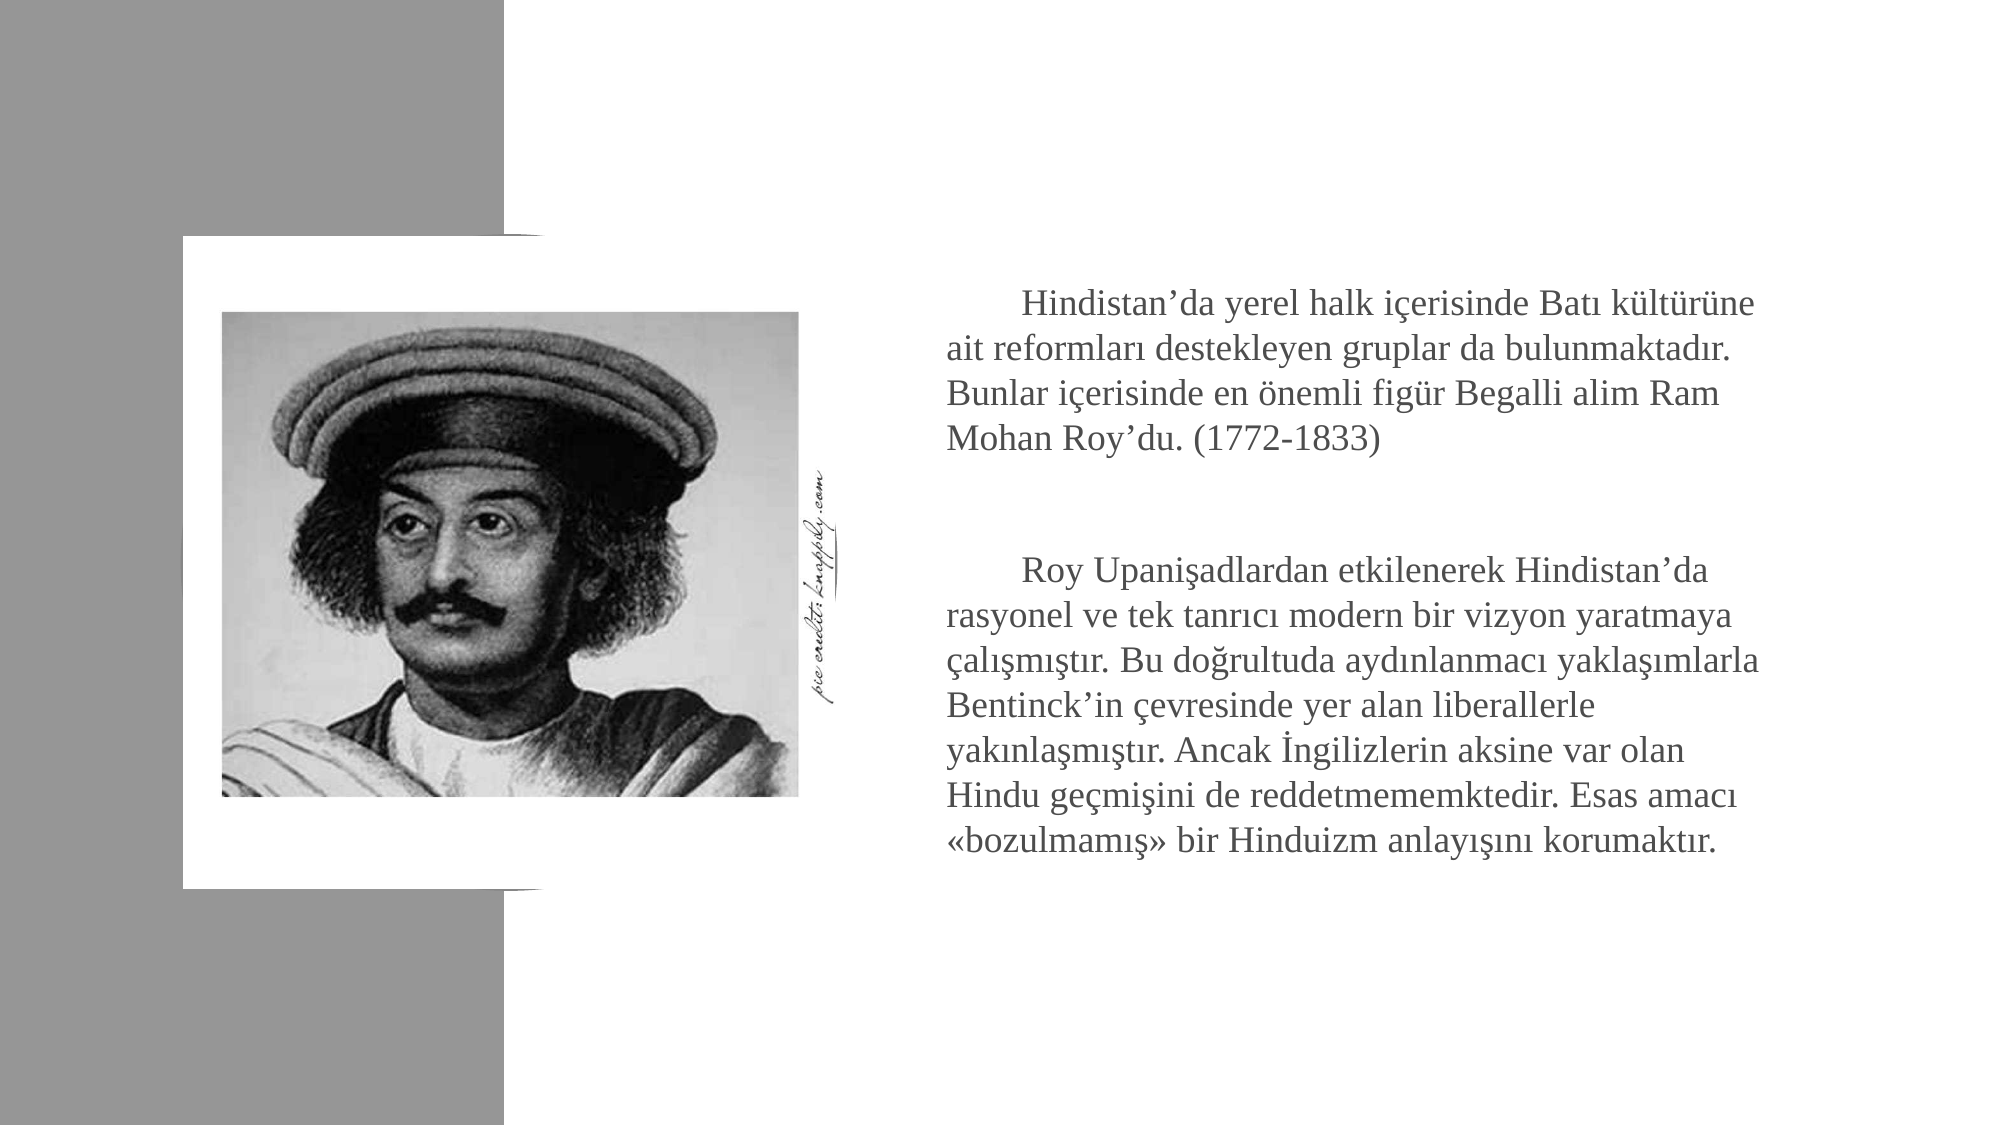

# Hindistan’da yerel halk içerisinde Batı kültürüne ait reformları destekleyen gruplar da bulunmaktadır. Bunlar içerisinde en önemli figür Begalli alim Ram Mohan Roy’du. (1772-1833)
	Roy Upanişadlardan etkilenerek Hindistan’da rasyonel ve tek tanrıcı modern bir vizyon yaratmaya çalışmıştır. Bu doğrultuda aydınlanmacı yaklaşımlarla Bentinck’in çevresinde yer alan liberallerle yakınlaşmıştır. Ancak İngilizlerin aksine var olan Hindu geçmişini de reddetmememktedir. Esas amacı «bozulmamış» bir Hinduizm anlayışını korumaktır.